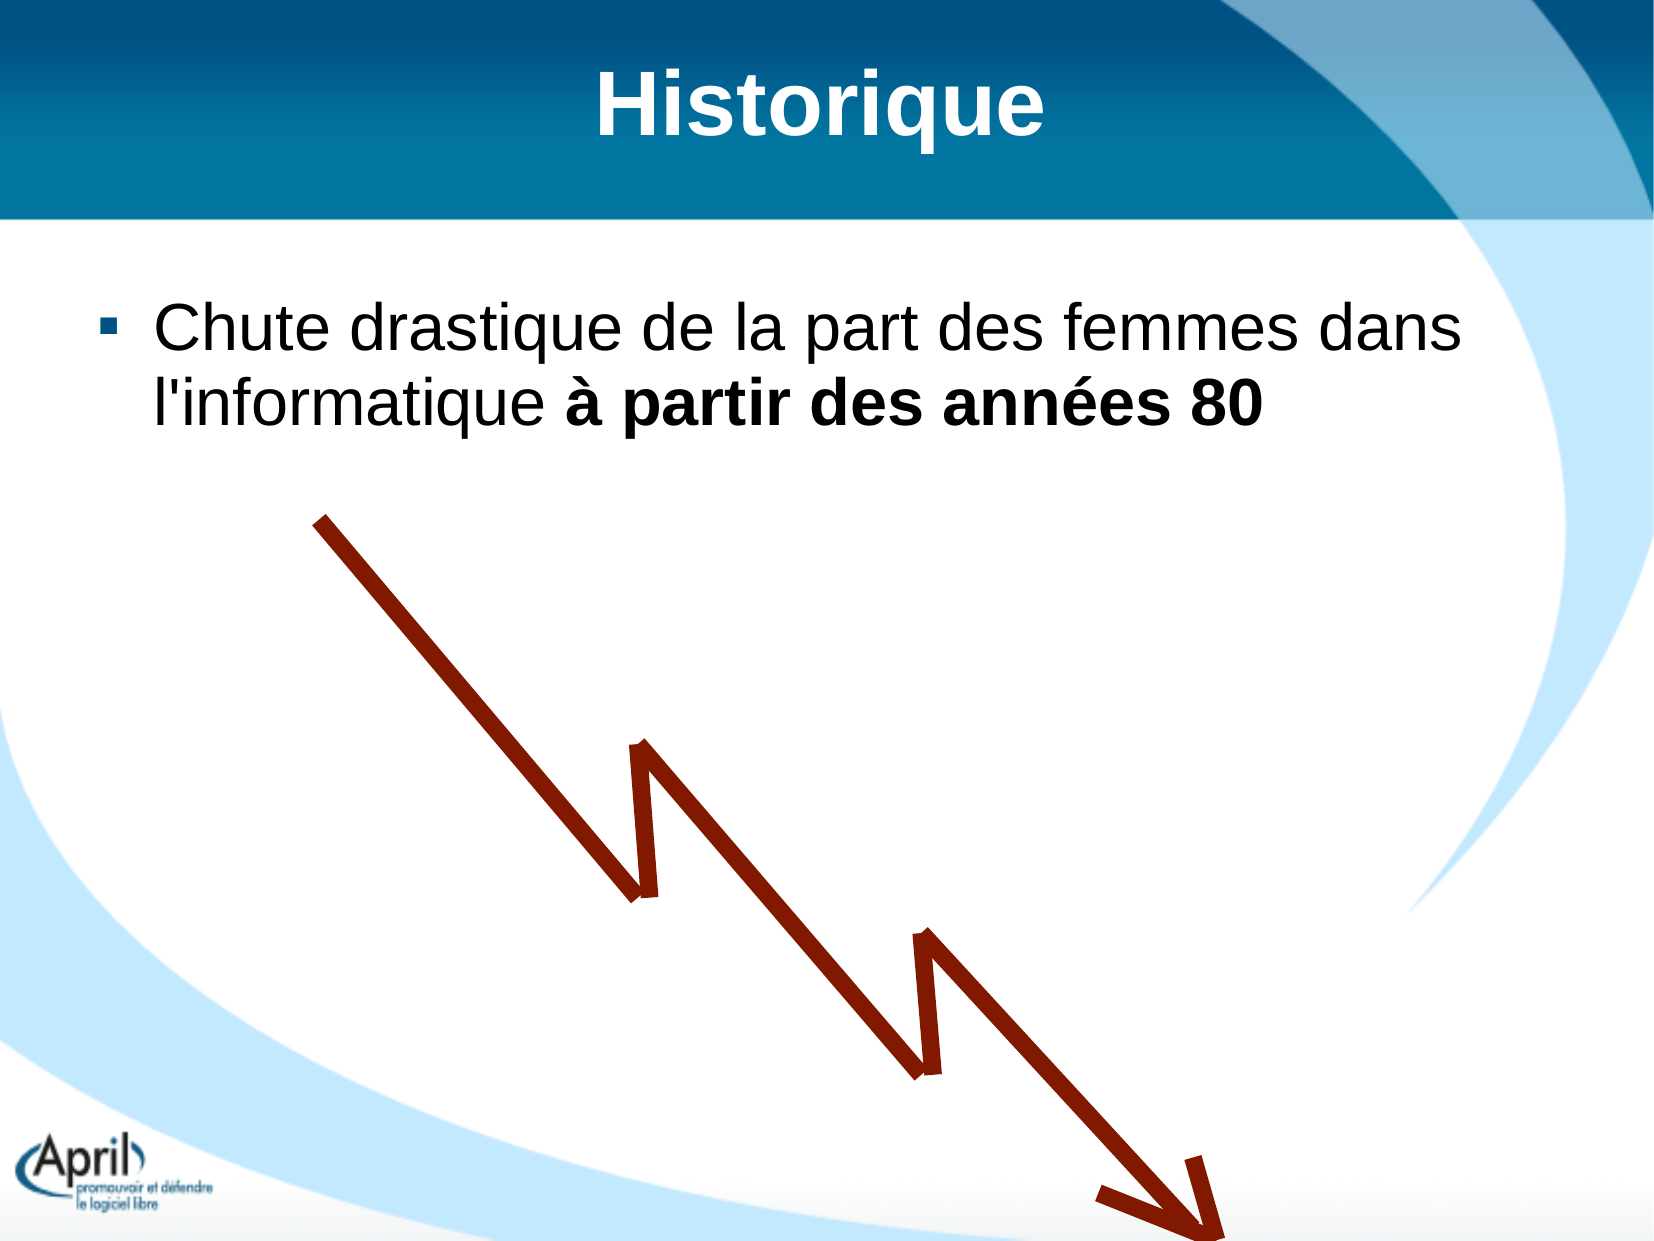

# Historique
Chute drastique de la part des femmes dans l'informatique à partir des années 80